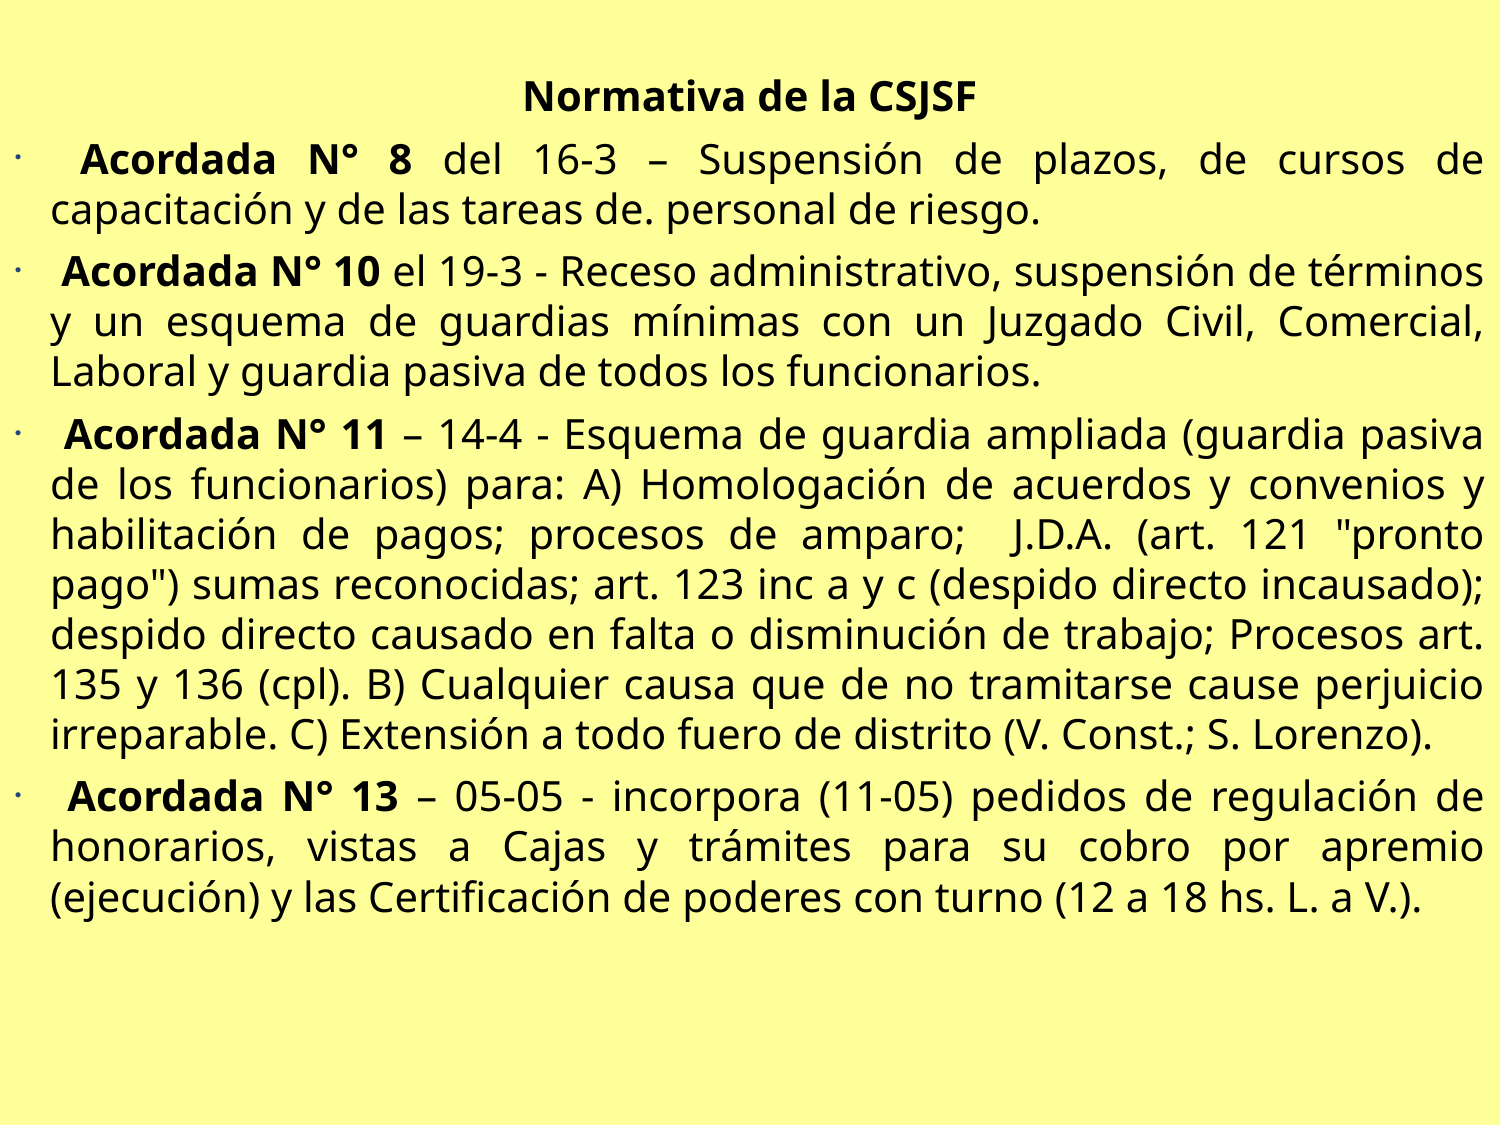

Normativa de la CSJSF
 Acordada N° 8 del 16-3 – Suspensión de plazos, de cursos de capacitación y de las tareas de. personal de riesgo.
 Acordada N° 10 el 19-3 - Receso administrativo, suspensión de términos y un esquema de guardias mínimas con un Juzgado Civil, Comercial, Laboral y guardia pasiva de todos los funcionarios.
 Acordada N° 11 – 14-4 - Esquema de guardia ampliada (guardia pasiva de los funcionarios) para: A) Homologación de acuerdos y convenios y habilitación de pagos; procesos de amparo; J.D.A. (art. 121 "pronto pago") sumas reconocidas; art. 123 inc a y c (despido directo incausado); despido directo causado en falta o disminución de trabajo; Procesos art. 135 y 136 (cpl). B) Cualquier causa que de no tramitarse cause perjuicio irreparable. C) Extensión a todo fuero de distrito (V. Const.; S. Lorenzo).
 Acordada N° 13 – 05-05 - incorpora (11-05) pedidos de regulación de honorarios, vistas a Cajas y trámites para su cobro por apremio (ejecución) y las Certificación de poderes con turno (12 a 18 hs. L. a V.).